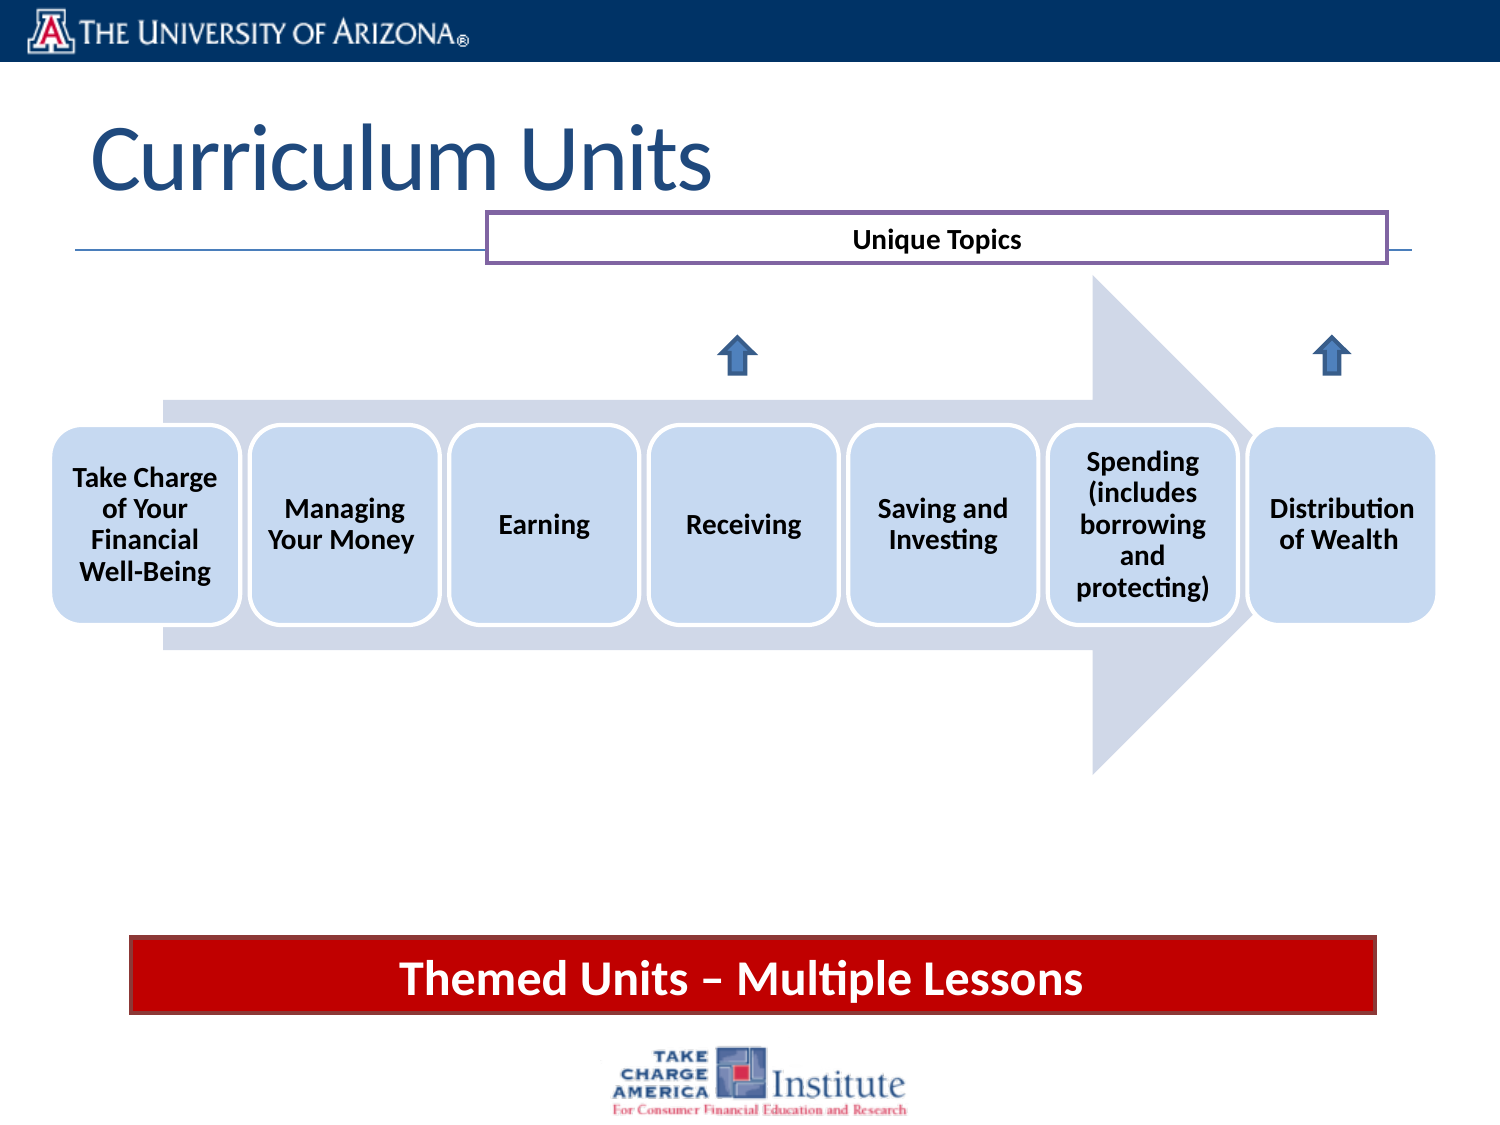

# Curriculum Units
Unique Topics
Take Charge of Your Financial Well-Being
Managing Your Money
Earning
Receiving
Saving and Investing
Spending (includes borrowing and protecting)
Distribution of Wealth
Themed Units – Multiple Lessons